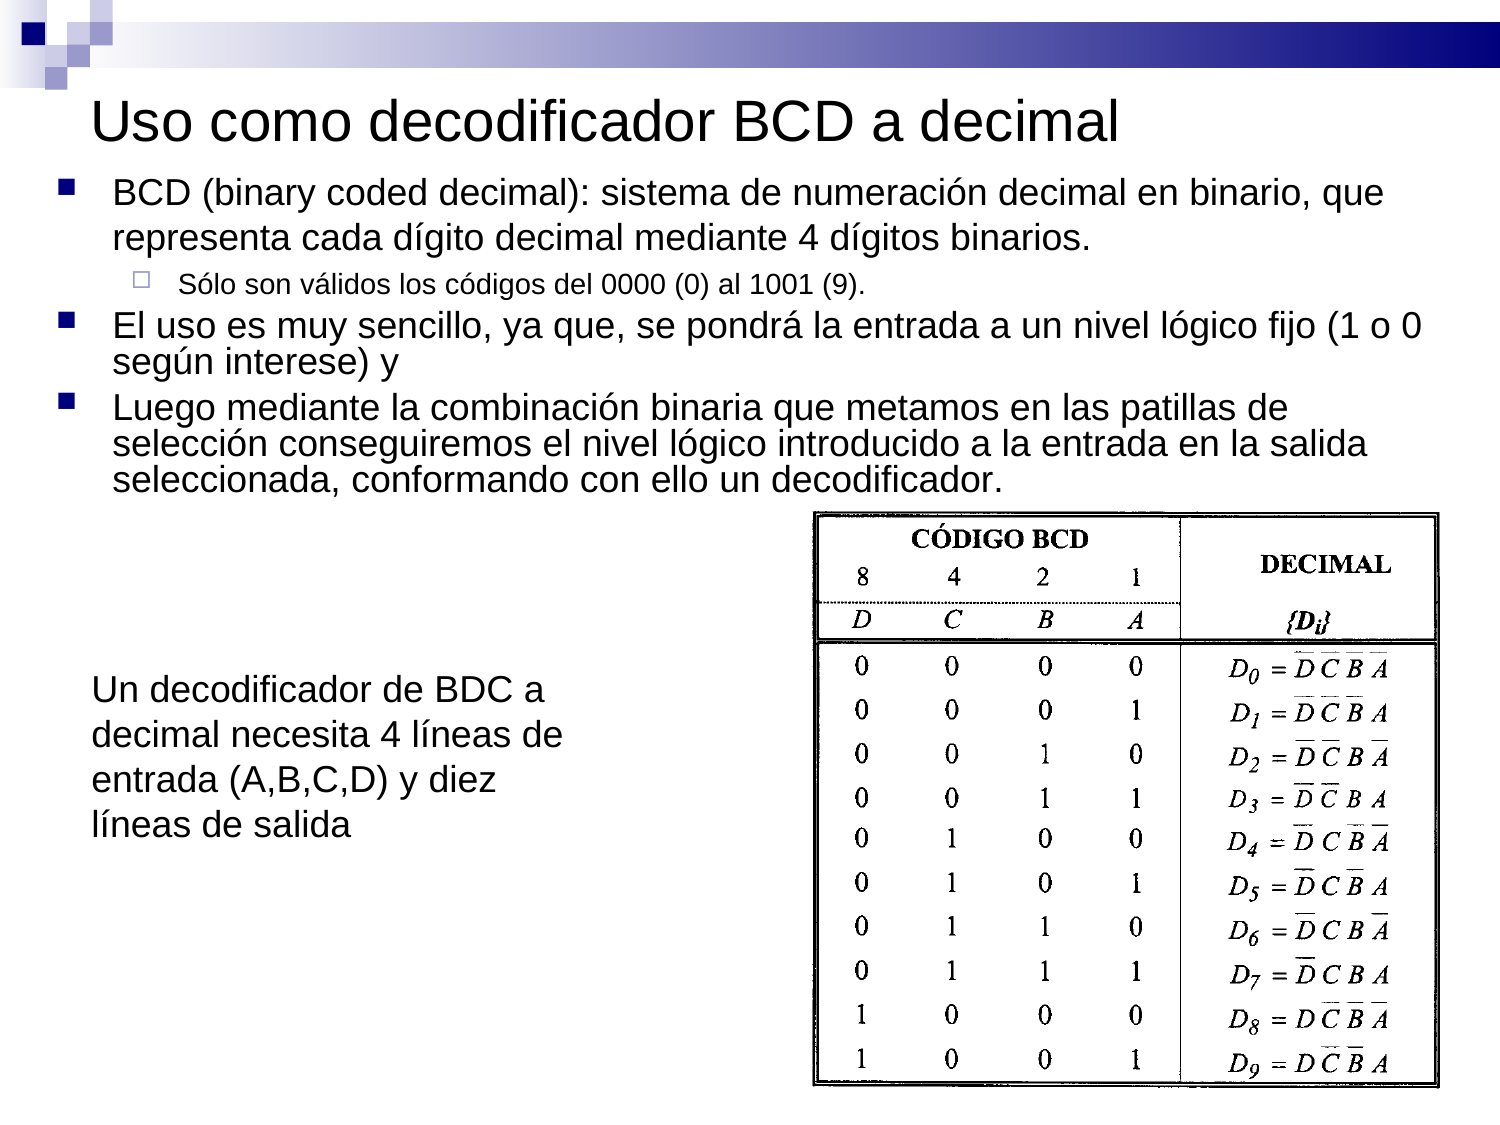

# Uso como decodificador BCD a decimal
BCD (binary coded decimal): sistema de numeración decimal en binario, que representa cada dígito decimal mediante 4 dígitos binarios.
Sólo son válidos los códigos del 0000 (0) al 1001 (9).
El uso es muy sencillo, ya que, se pondrá la entrada a un nivel lógico fijo (1 o 0 según interese) y
Luego mediante la combinación binaria que metamos en las patillas de selección conseguiremos el nivel lógico introducido a la entrada en la salida seleccionada, conformando con ello un decodificador.
Un decodificador de BDC a decimal necesita 4 líneas de entrada (A,B,C,D) y diez líneas de salida